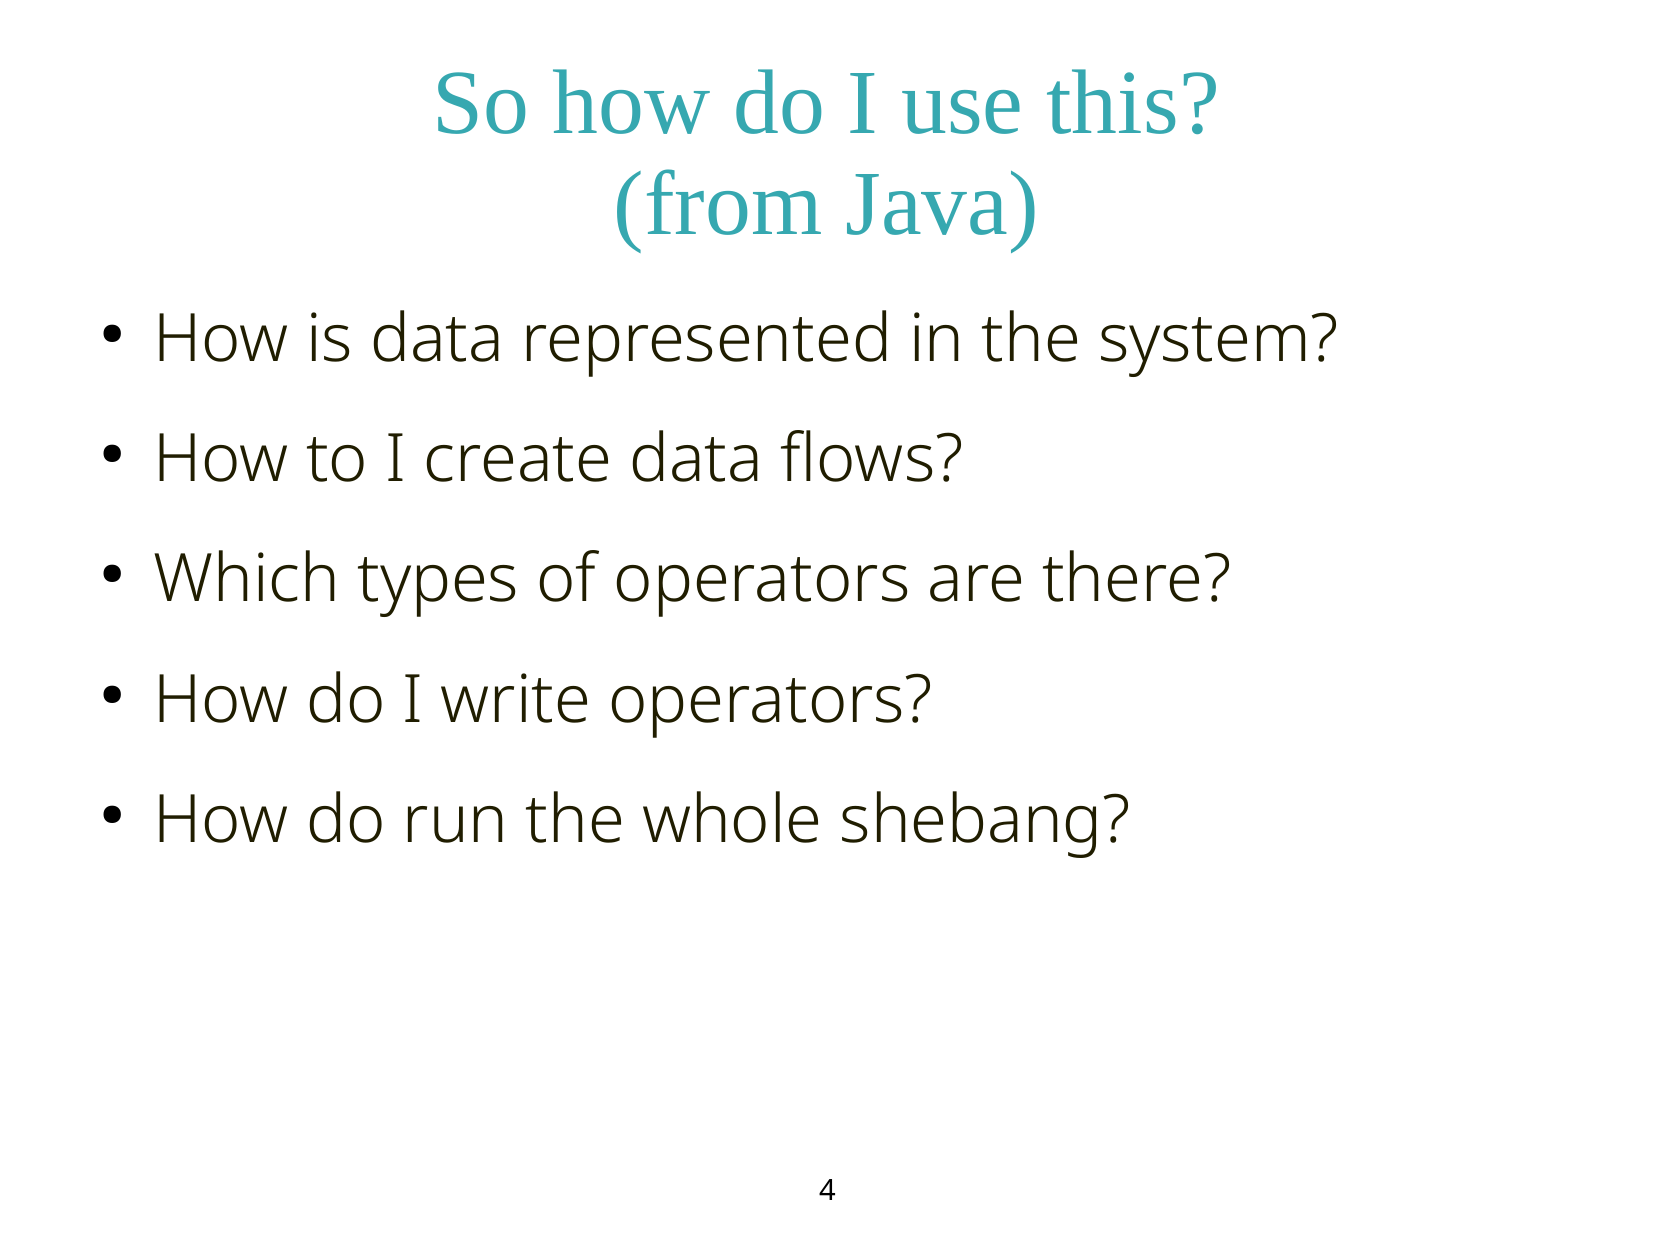

# So how do I use this? (from Java)
How is data represented in the system?
How to I create data flows?
Which types of operators are there?
How do I write operators?
How do run the whole shebang?
4